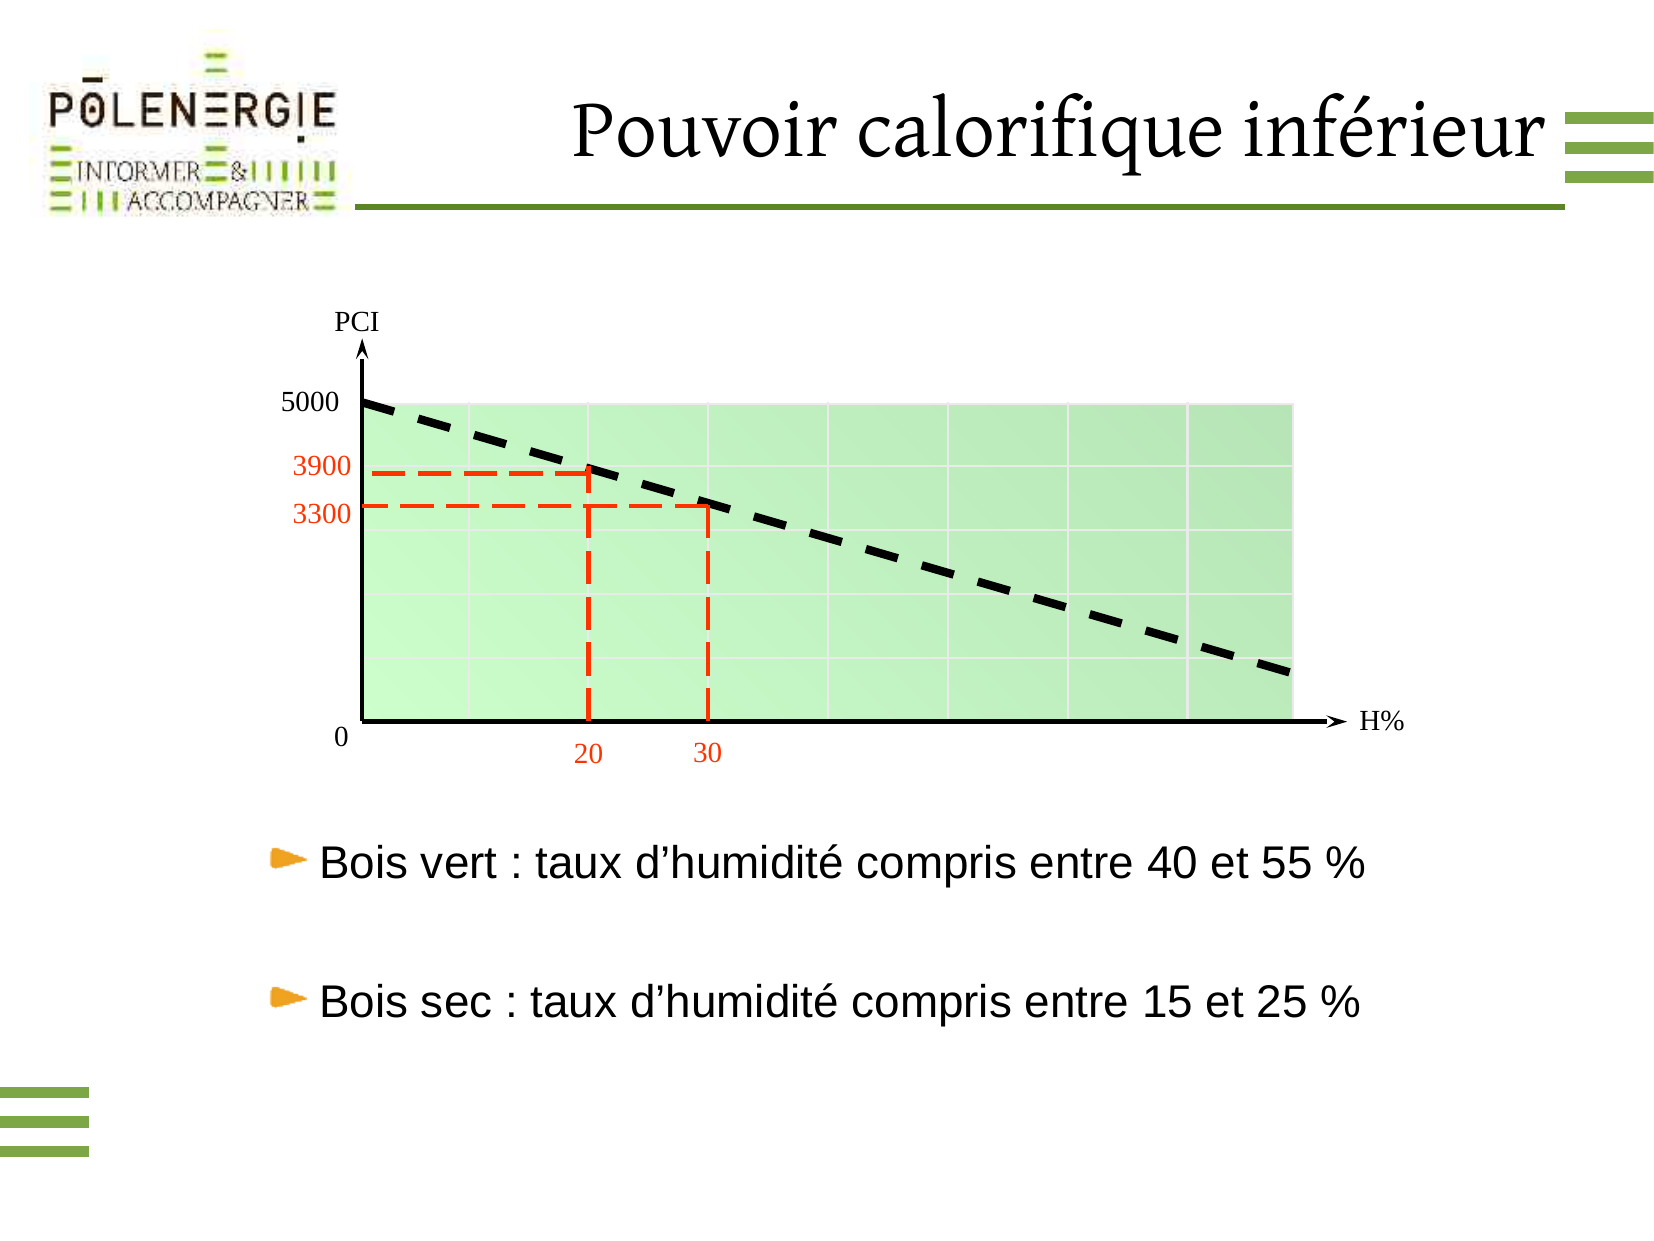

# Pouvoir calorifique inférieur
PCI
5000
3900
3300
H%
0
30
20
Bois vert : taux d’humidité compris entre 40 et 55 %
Bois sec : taux d’humidité compris entre 15 et 25 %